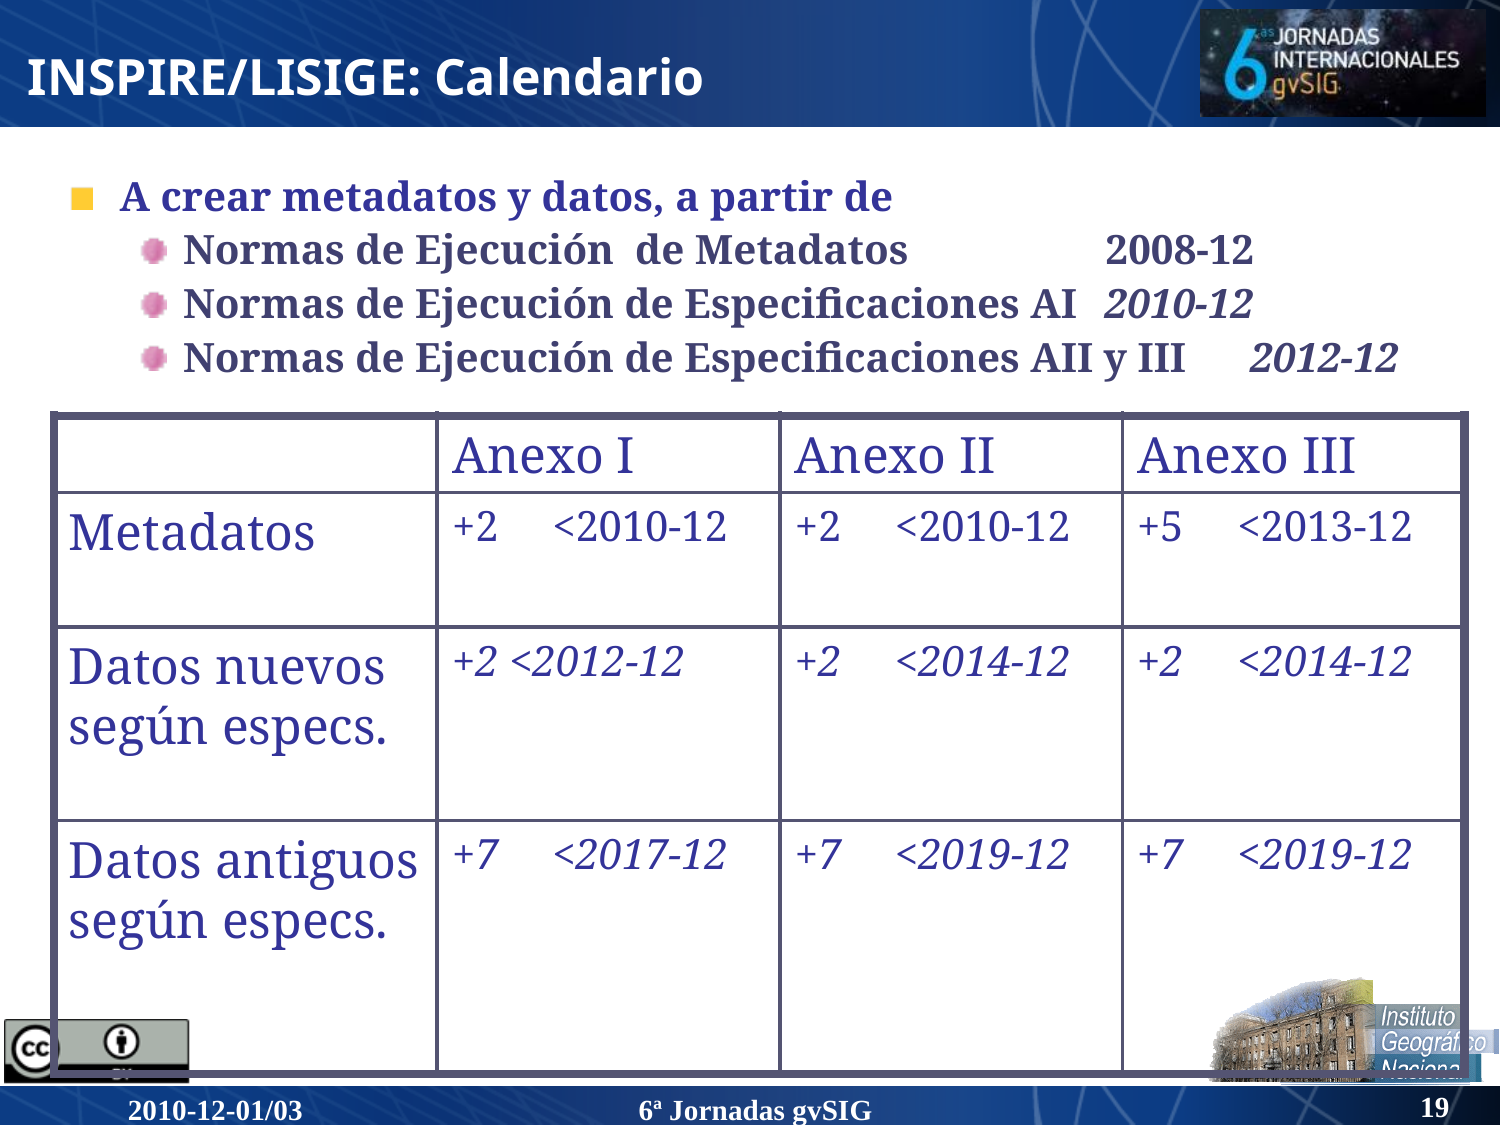

# INSPIRE/LISIGE: Calendario
A crear metadatos y datos, a partir de
Normas de Ejecución de Metadatos 					 2008-12
Normas de Ejecución de Especificaciones AI		 2010-12
Normas de Ejecución de Especificaciones AII y III		 2012-12
| | Anexo I | Anexo II | Anexo III |
| --- | --- | --- | --- |
| Metadatos | +2 <2010-12 | +2 <2010-12 | +5 <2013-12 |
| Datos nuevos según especs. | +2 <2012-12 | +2 <2014-12 | +2 <2014-12 |
| Datos antiguos según especs. | +7 <2017-12 | +7 <2019-12 | +7 <2019-12 |